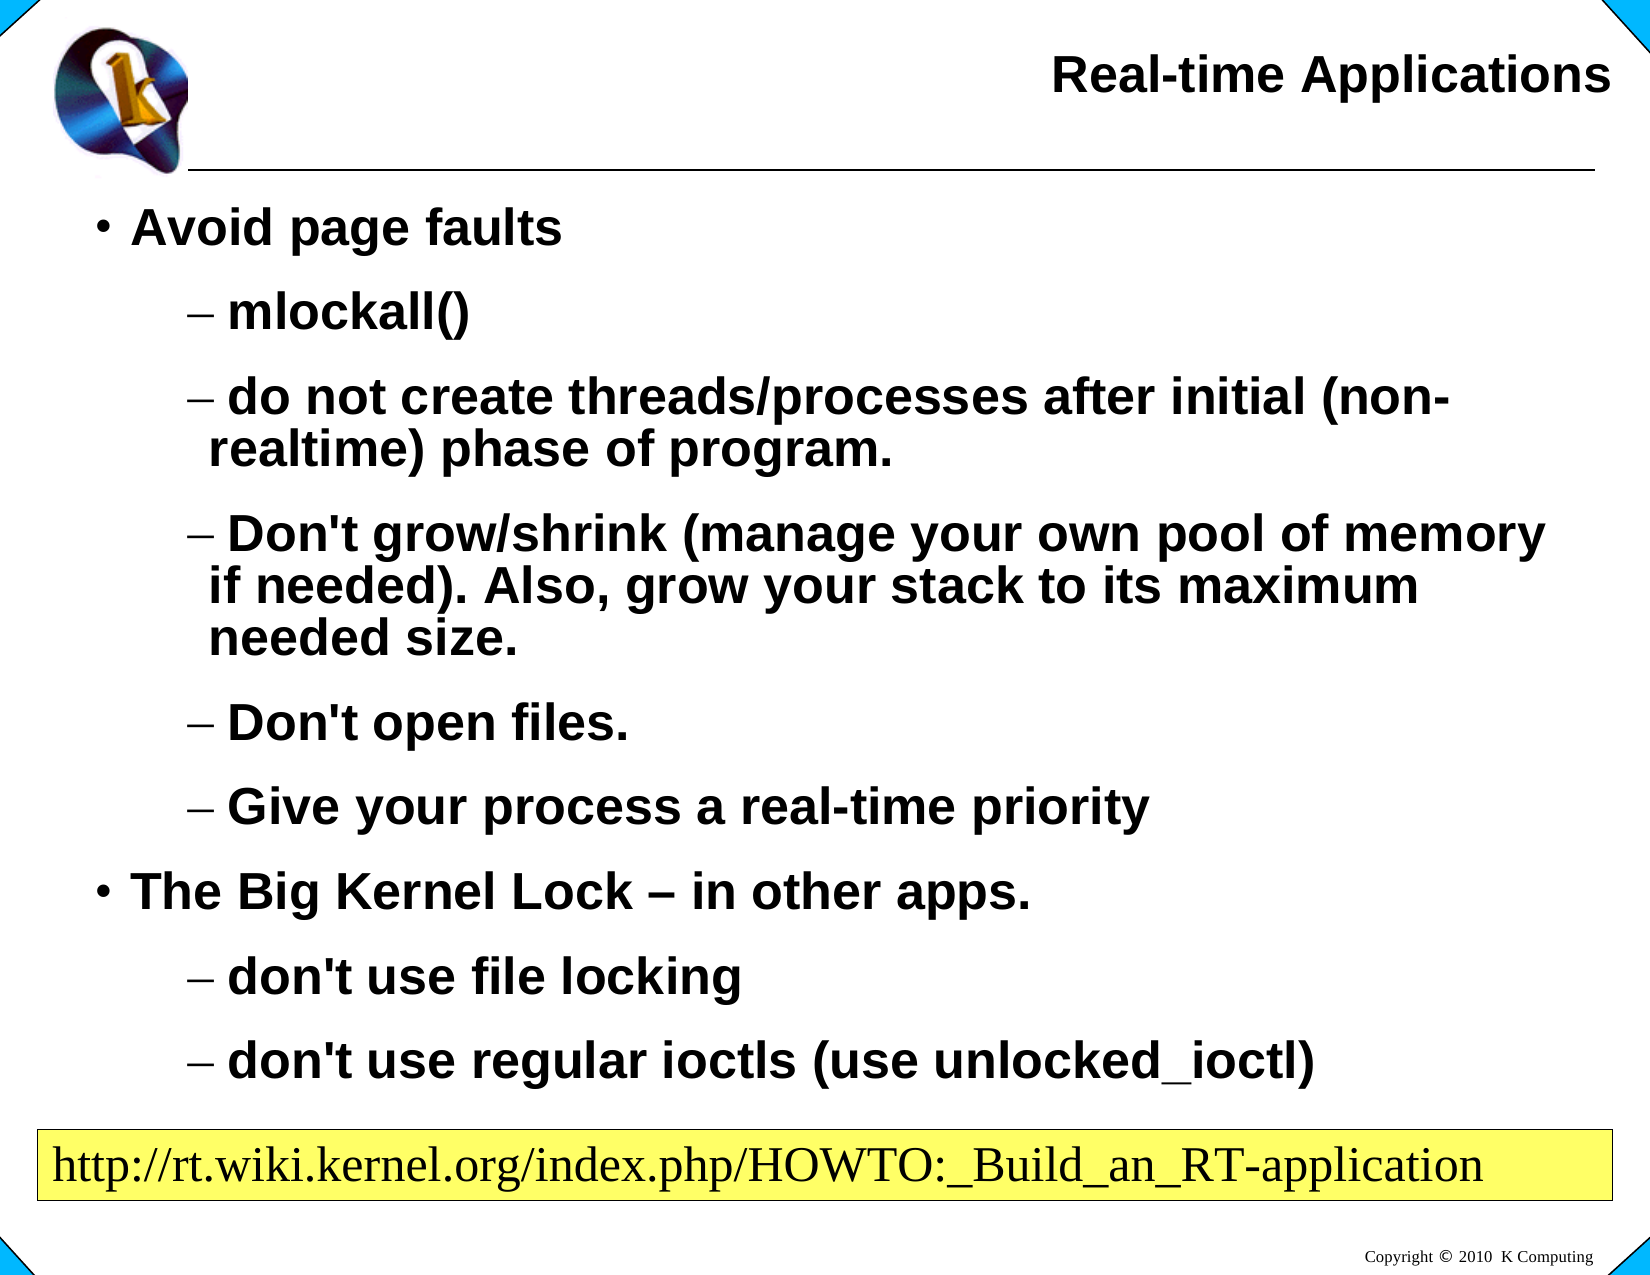

# Real-time Applications
 Avoid page faults
 mlockall()
 do not create threads/processes after initial (non-realtime) phase of program.
 Don't grow/shrink (manage your own pool of memory if needed). Also, grow your stack to its maximum needed size.
 Don't open files.
 Give your process a real-time priority
 The Big Kernel Lock – in other apps.
 don't use file locking
 don't use regular ioctls (use unlocked_ioctl)
http://rt.wiki.kernel.org/index.php/HOWTO:_Build_an_RT-application